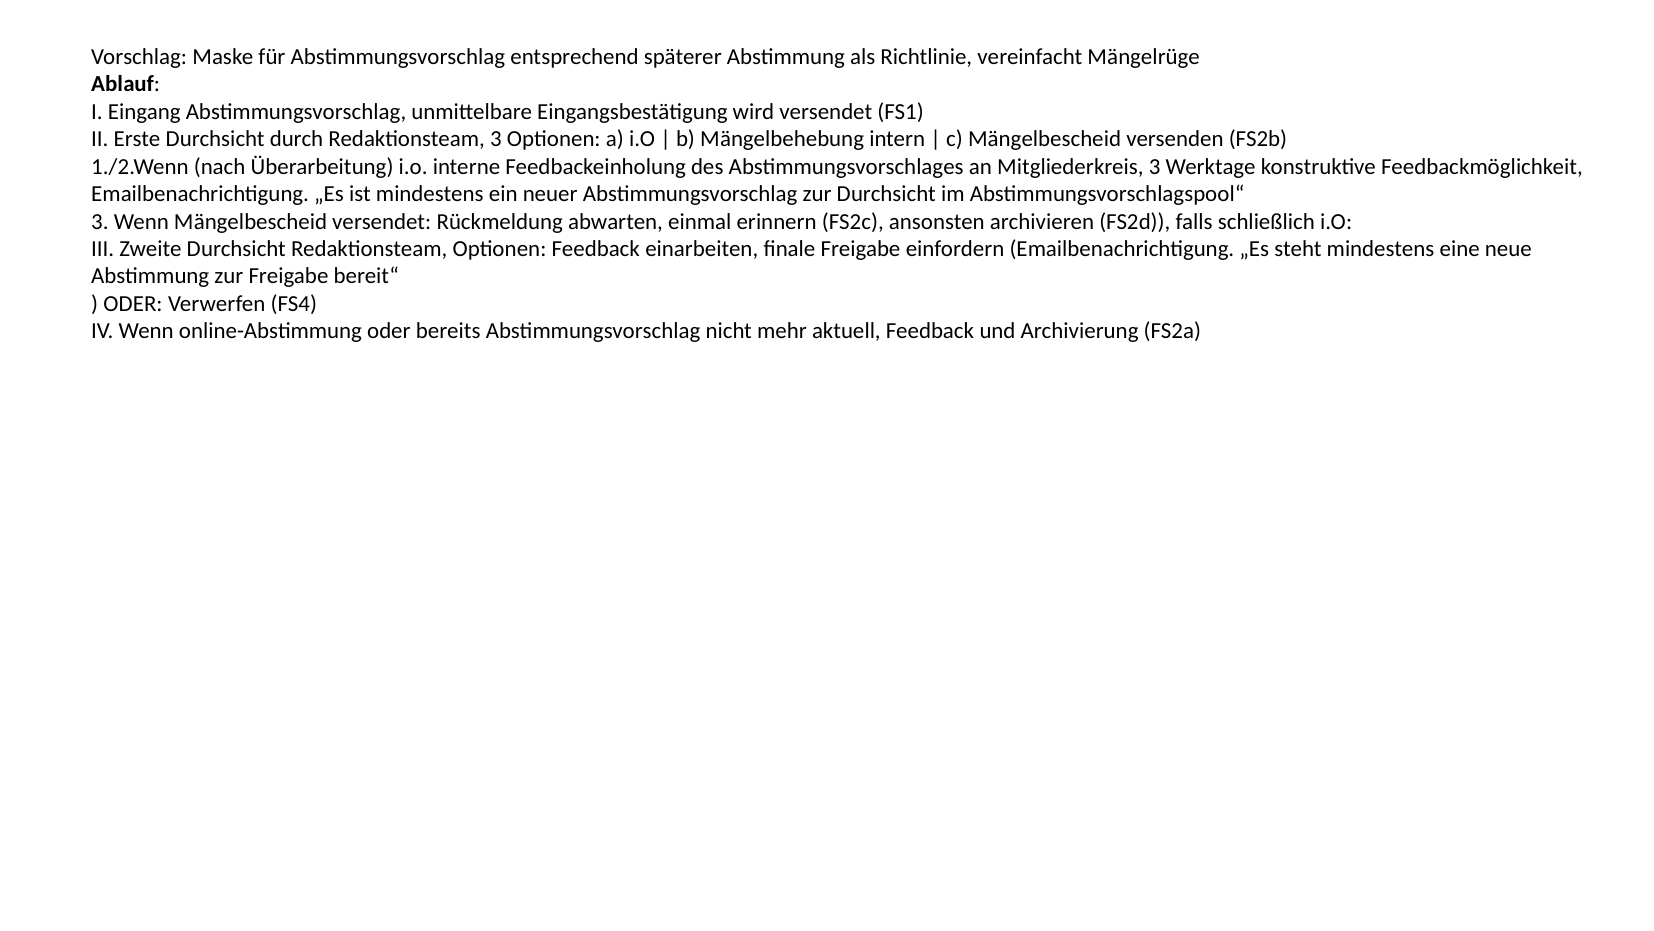

Vorschlag: Maske für Abstimmungsvorschlag entsprechend späterer Abstimmung als Richtlinie, vereinfacht Mängelrüge
Ablauf:
I. Eingang Abstimmungsvorschlag, unmittelbare Eingangsbestätigung wird versendet (FS1)
II. Erste Durchsicht durch Redaktionsteam, 3 Optionen: a) i.O | b) Mängelbehebung intern | c) Mängelbescheid versenden (FS2b)
1./2.Wenn (nach Überarbeitung) i.o. interne Feedbackeinholung des Abstimmungsvorschlages an Mitgliederkreis, 3 Werktage konstruktive Feedbackmöglichkeit, Emailbenachrichtigung. „Es ist mindestens ein neuer Abstimmungsvorschlag zur Durchsicht im Abstimmungsvorschlagspool“
3. Wenn Mängelbescheid versendet: Rückmeldung abwarten, einmal erinnern (FS2c), ansonsten archivieren (FS2d)), falls schließlich i.O:
III. Zweite Durchsicht Redaktionsteam, Optionen: Feedback einarbeiten, finale Freigabe einfordern (Emailbenachrichtigung. „Es steht mindestens eine neue Abstimmung zur Freigabe bereit“
) ODER: Verwerfen (FS4)
IV. Wenn online-Abstimmung oder bereits Abstimmungsvorschlag nicht mehr aktuell, Feedback und Archivierung (FS2a)